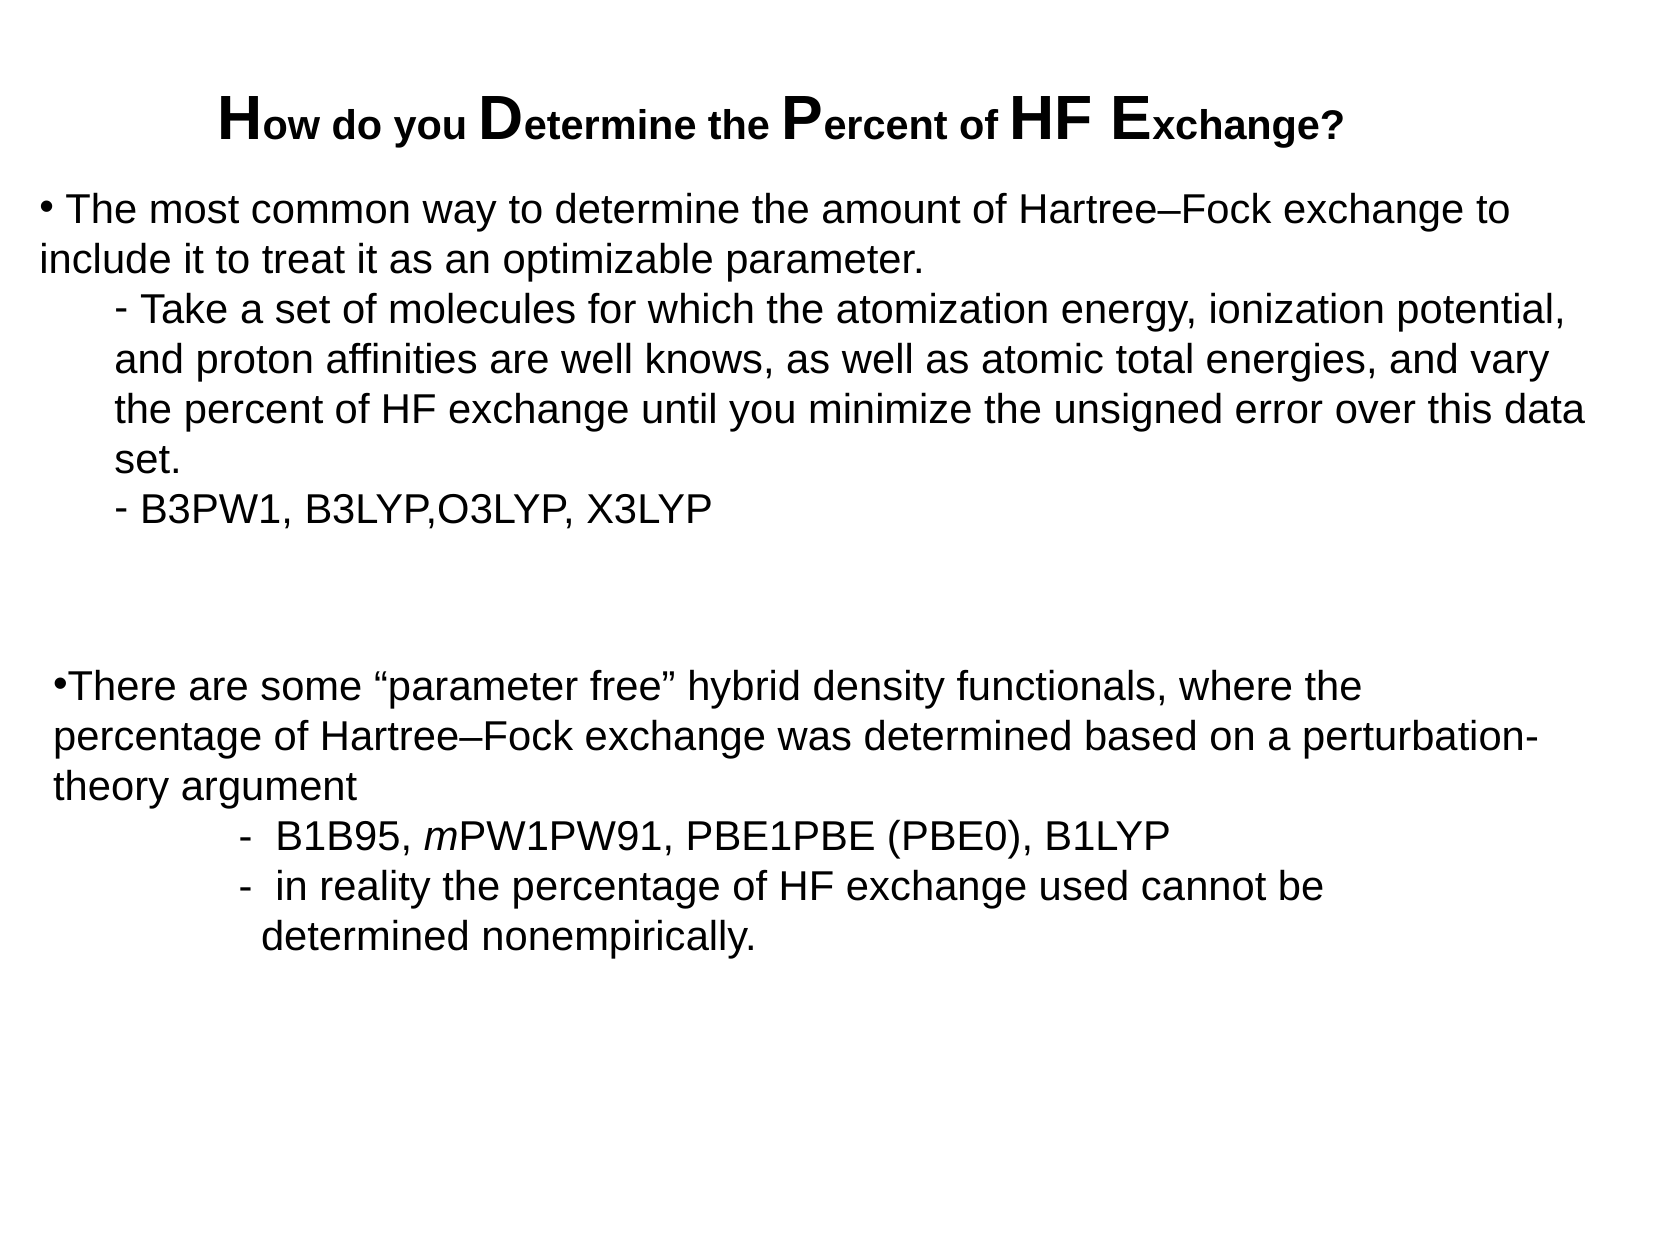

How do you Determine the Percent of HF Exchange?
 The most common way to determine the amount of Hartree–Fock exchange to include it to treat it as an optimizable parameter.
 Take a set of molecules for which the atomization energy, ionization potential, and proton affinities are well knows, as well as atomic total energies, and vary the percent of HF exchange until you minimize the unsigned error over this data set.
 B3PW1, B3LYP,O3LYP, X3LYP
There are some “parameter free” hybrid density functionals, where the percentage of Hartree–Fock exchange was determined based on a perturbation-theory argument
	- B1B95, mPW1PW91, PBE1PBE (PBE0), B1LYP
	- in reality the percentage of HF exchange used cannot be
 determined nonempirically.